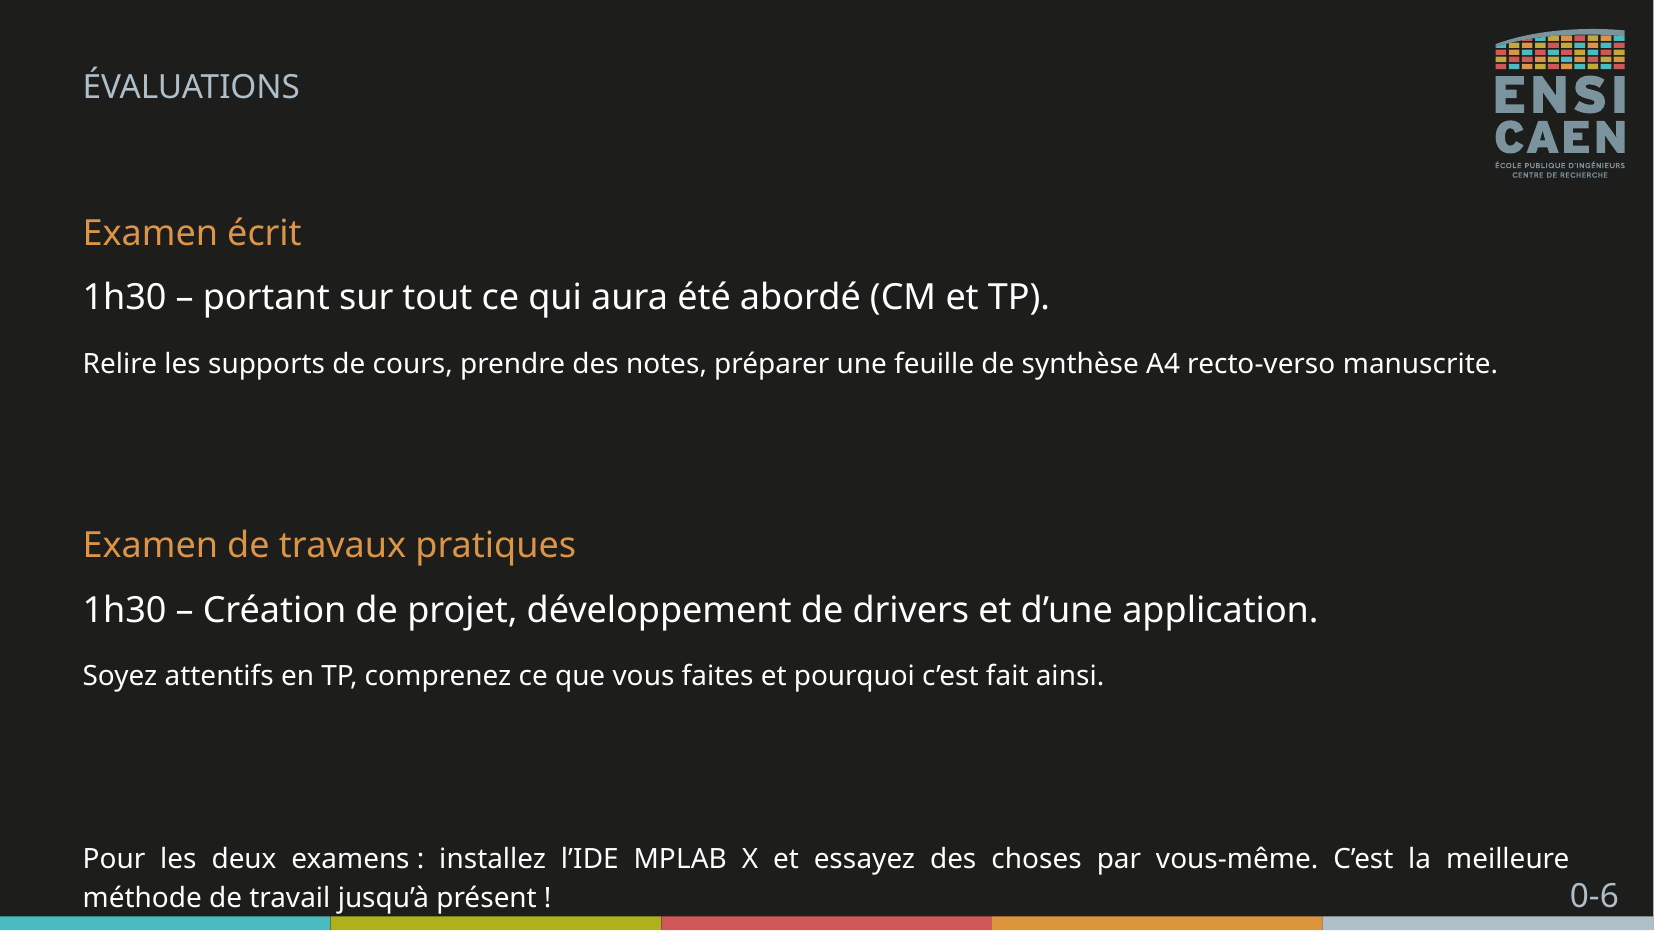

# ÉVALUATIONS
Examen écrit
1h30 – portant sur tout ce qui aura été abordé (CM et TP).
Relire les supports de cours, prendre des notes, préparer une feuille de synthèse A4 recto-verso manuscrite.
Examen de travaux pratiques
1h30 – Création de projet, développement de drivers et d’une application.
Soyez attentifs en TP, comprenez ce que vous faites et pourquoi c’est fait ainsi.
Pour les deux examens : installez l’IDE MPLAB X et essayez des choses par vous-même. C’est la meilleure méthode de travail jusqu’à présent !